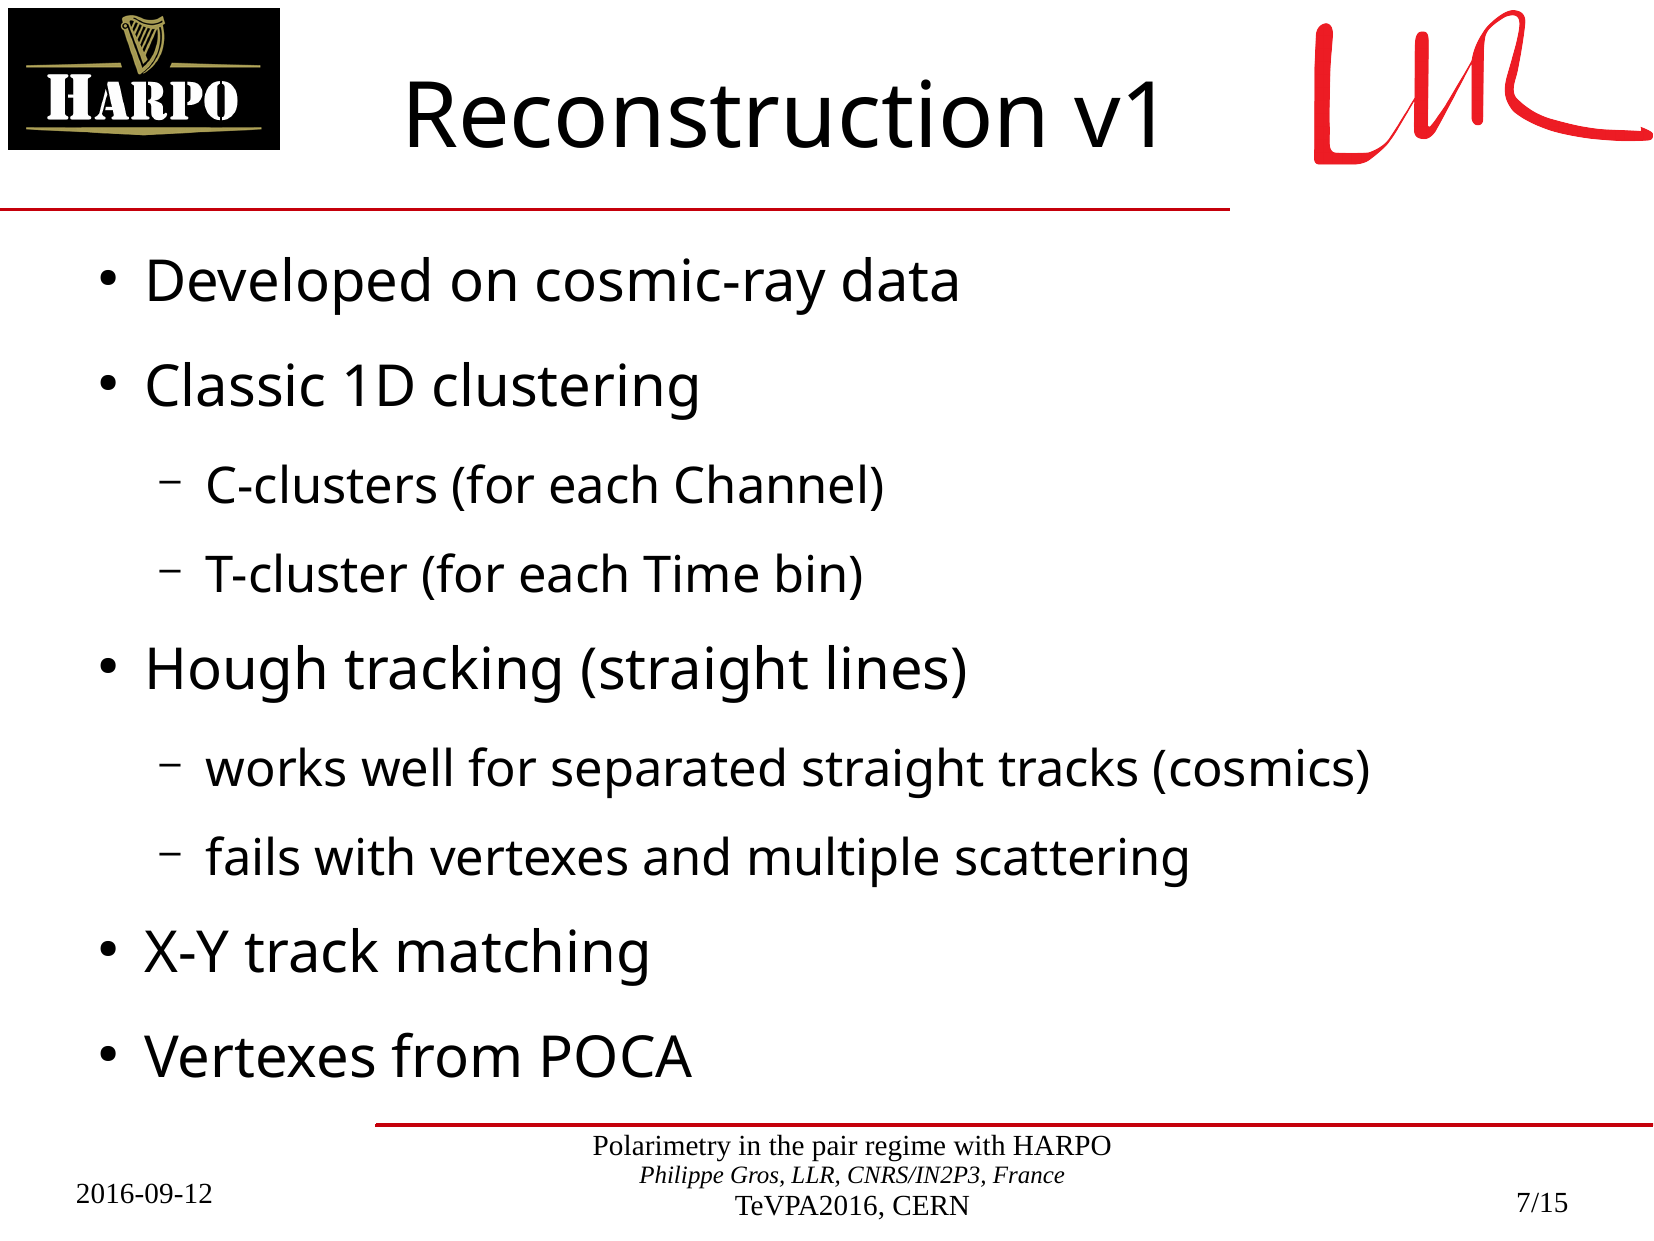

# Reconstruction v1
Developed on cosmic-ray data
Classic 1D clustering
C-clusters (for each Channel)
T-cluster (for each Time bin)
Hough tracking (straight lines)
works well for separated straight tracks (cosmics)
fails with vertexes and multiple scattering
X-Y track matching
Vertexes from POCA
2016-09-12
7